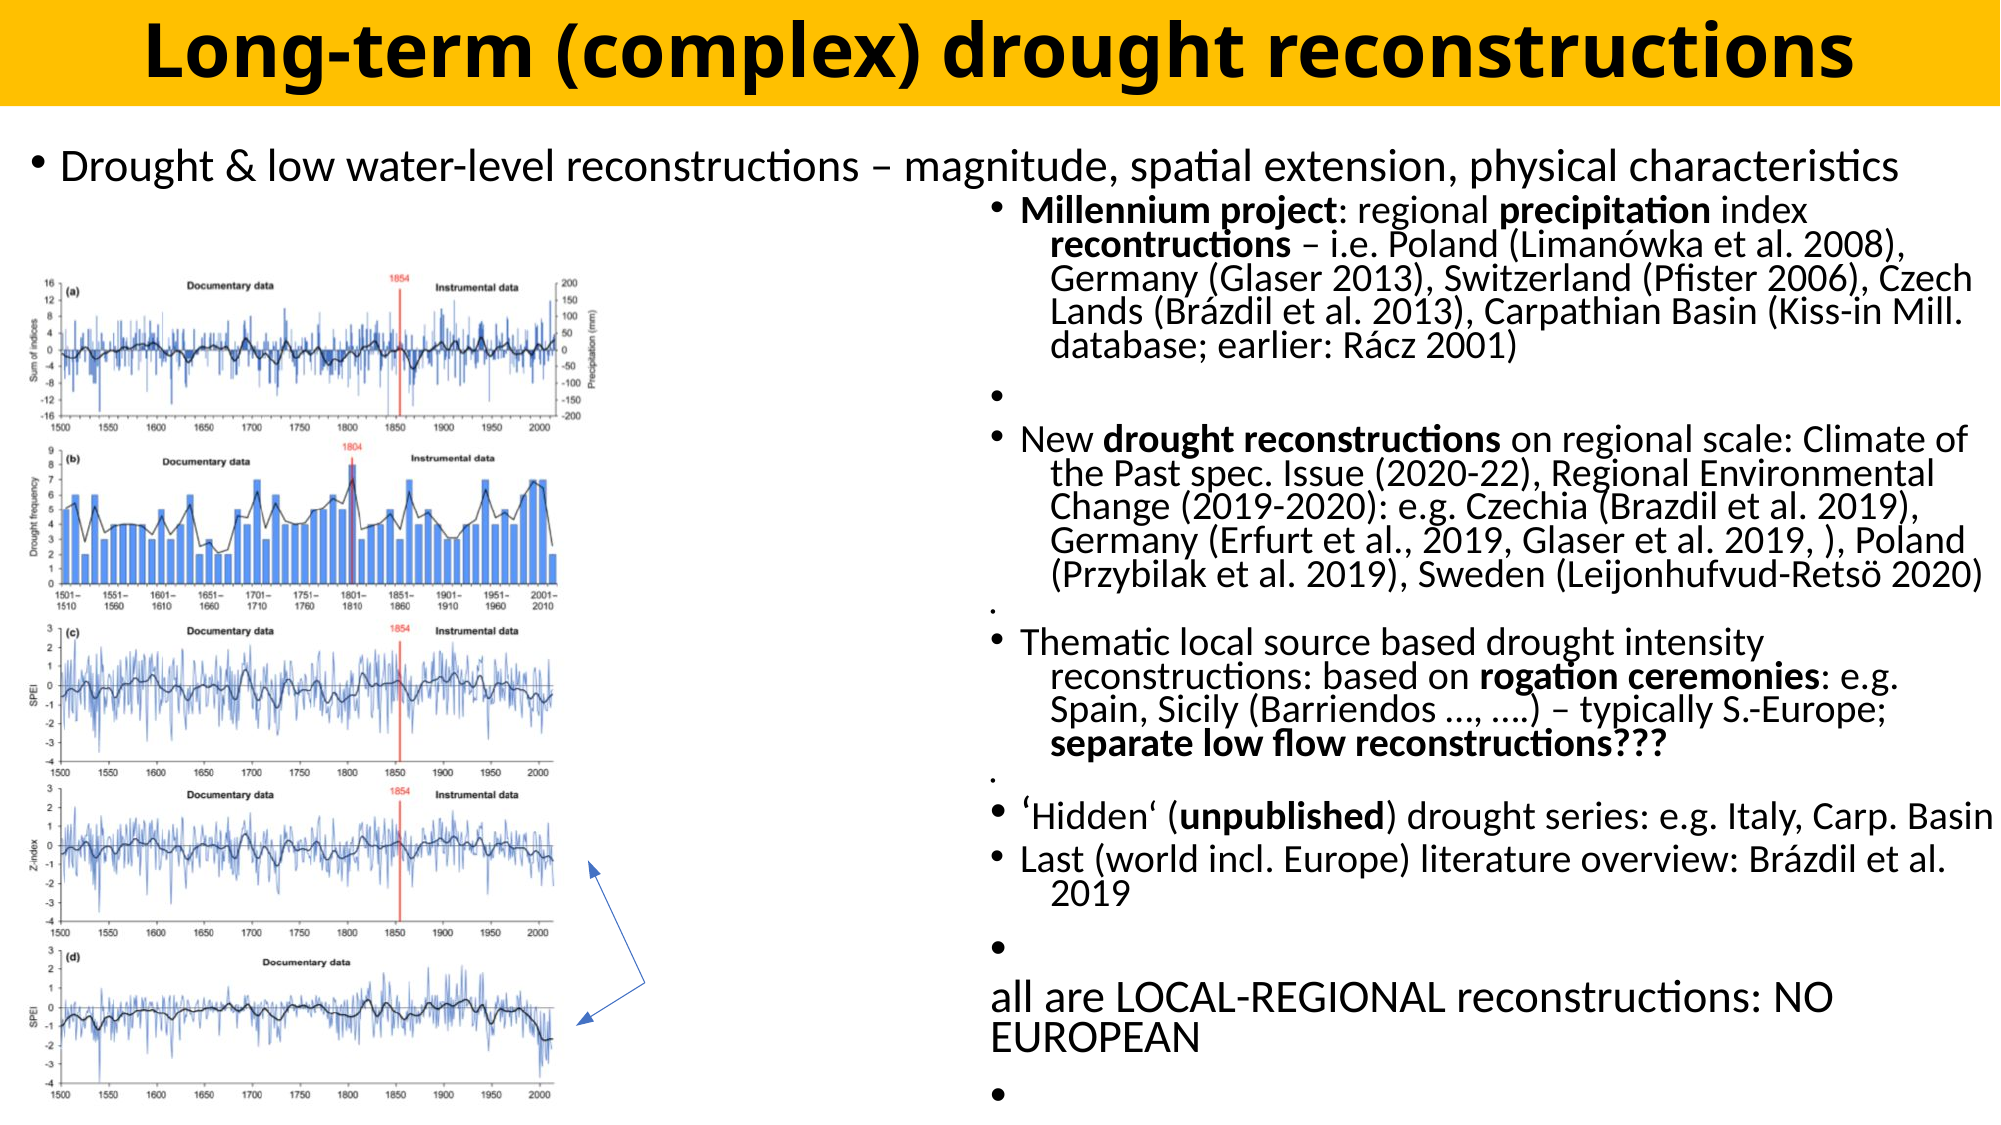

# Long-term (complex) drought reconstructions
Drought & low water-level reconstructions – magnitude, spatial extension, physical characteristics
Millennium project: regional precipitation index recontructions – i.e. Poland (Limanówka et al. 2008), Germany (Glaser 2013), Switzerland (Pfister 2006), Czech Lands (Brázdil et al. 2013), Carpathian Basin (Kiss-in Mill. database; earlier: Rácz 2001)
New drought reconstructions on regional scale: Climate of the Past spec. Issue (2020-22), Regional Environmental Change (2019-2020): e.g. Czechia (Brazdil et al. 2019), Germany (Erfurt et al., 2019, Glaser et al. 2019, ), Poland (Przybilak et al. 2019), Sweden (Leijonhufvud-Retsö 2020)
Thematic local source based drought intensity reconstructions: based on rogation ceremonies: e.g. Spain, Sicily (Barriendos …, ….) – typically S.-Europe; separate low flow reconstructions???
‘Hidden‘ (unpublished) drought series: e.g. Italy, Carp. Basin
Last (world incl. Europe) literature overview: Brázdil et al. 2019
all are LOCAL-REGIONAL reconstructions: NO EUROPEAN